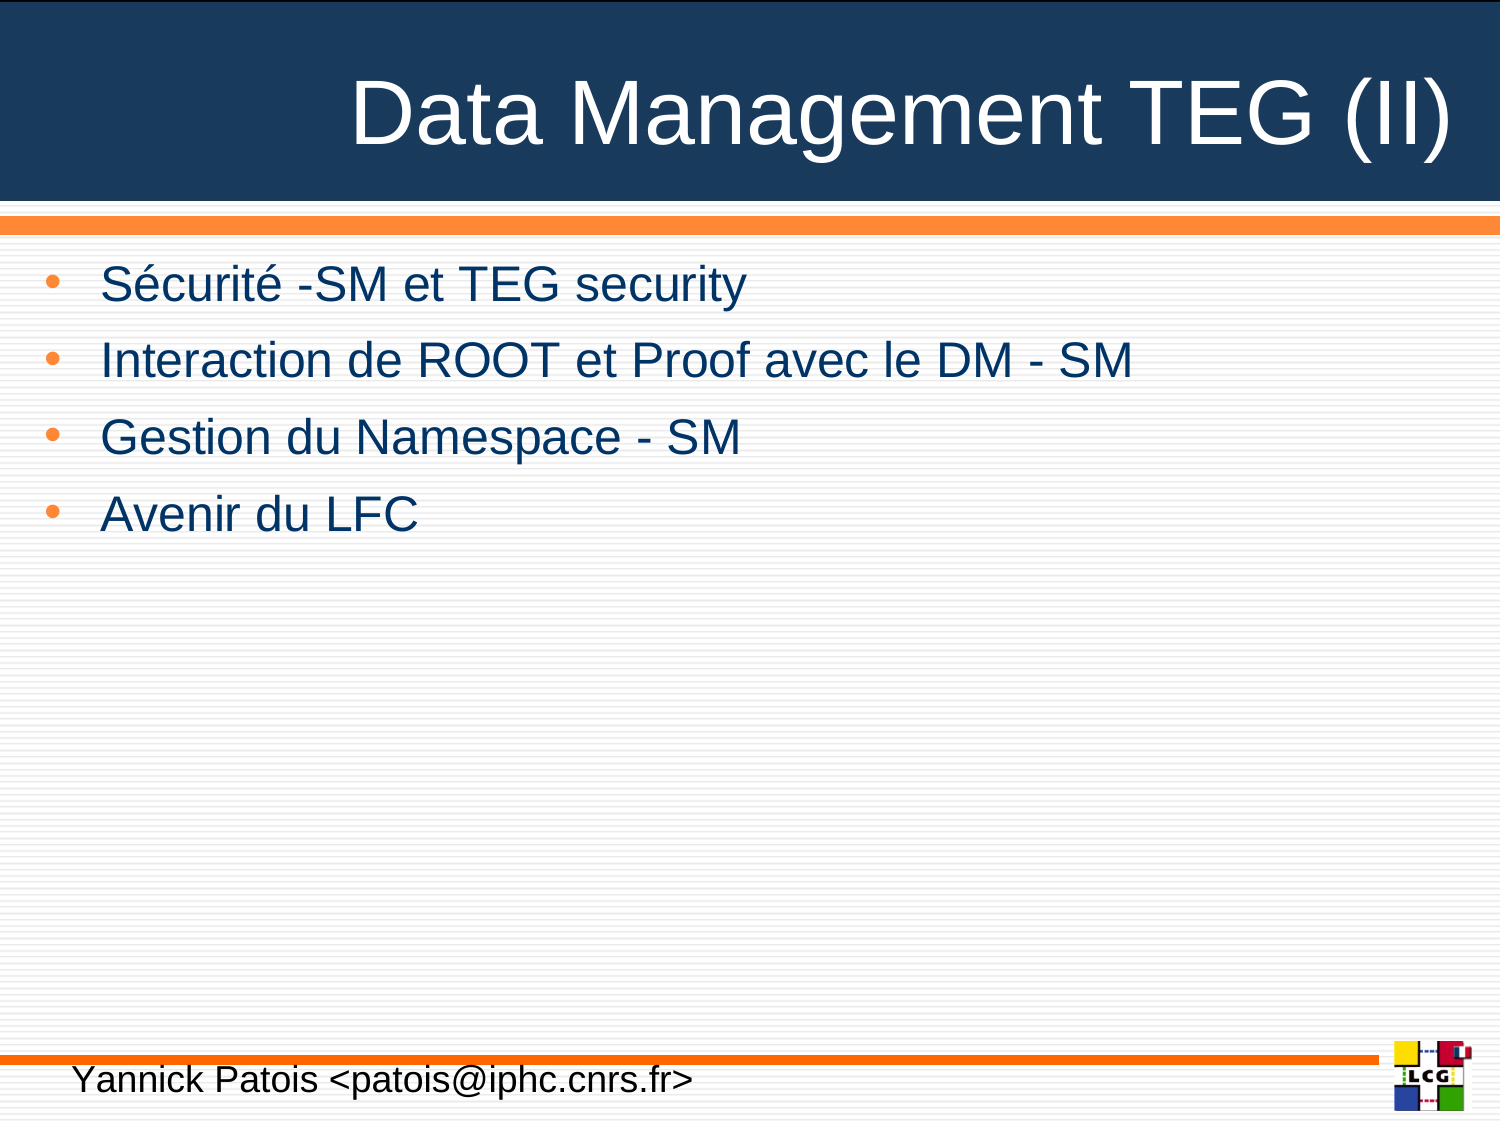

# Data Management TEG (II)
Sécurité -SM et TEG security
Interaction de ROOT et Proof avec le DM - SM
Gestion du Namespace - SM
Avenir du LFC